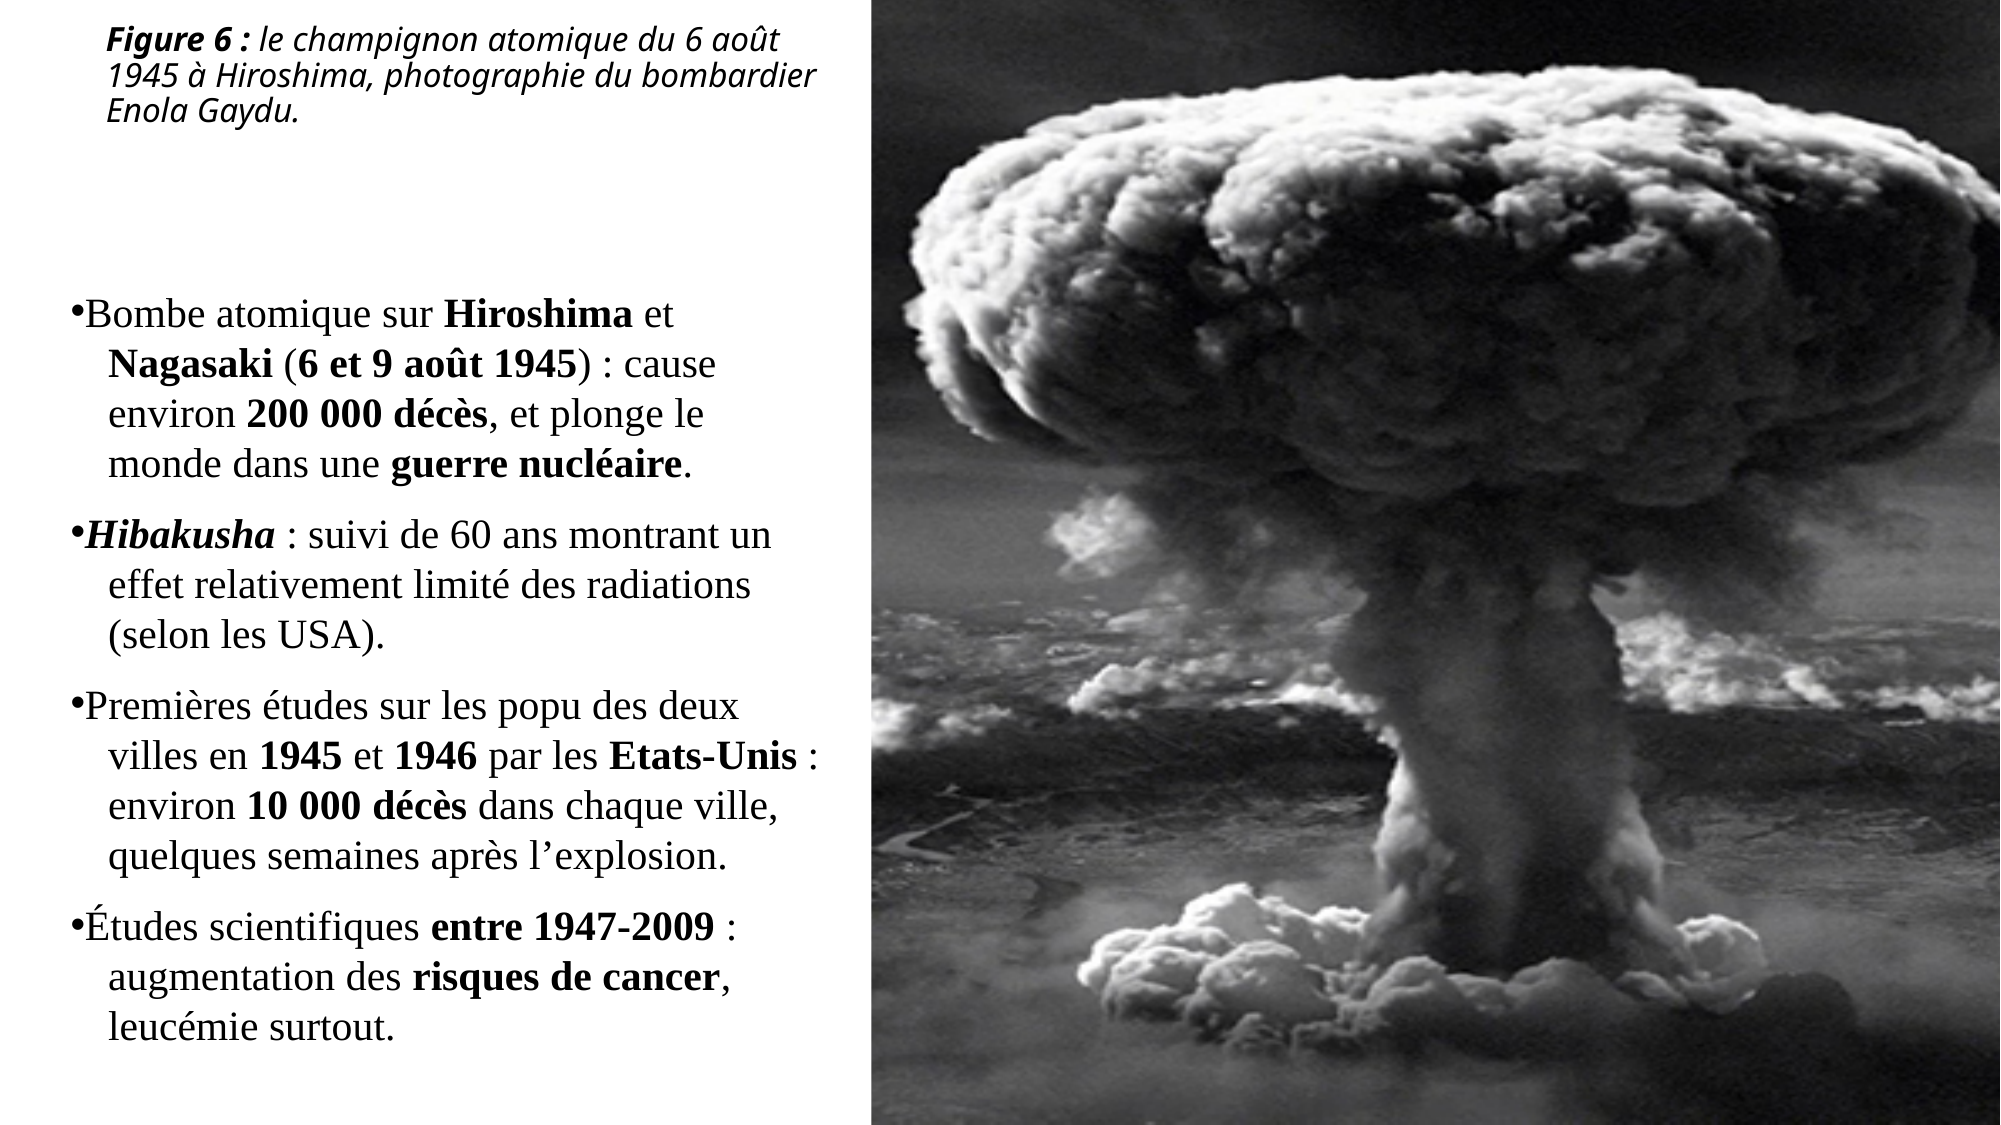

# Figure 6 : le champignon atomique du 6 août 1945 à Hiroshima, photographie du bombardier Enola Gaydu.
Bombe atomique sur Hiroshima et Nagasaki (6 et 9 août 1945) : cause environ 200 000 décès, et plonge le monde dans une guerre nucléaire.
Hibakusha : suivi de 60 ans montrant un effet relativement limité des radiations (selon les USA).
Premières études sur les popu des deux villes en 1945 et 1946 par les Etats-Unis : environ 10 000 décès dans chaque ville, quelques semaines après l’explosion.
Études scientifiques entre 1947-2009 : augmentation des risques de cancer, leucémie surtout.